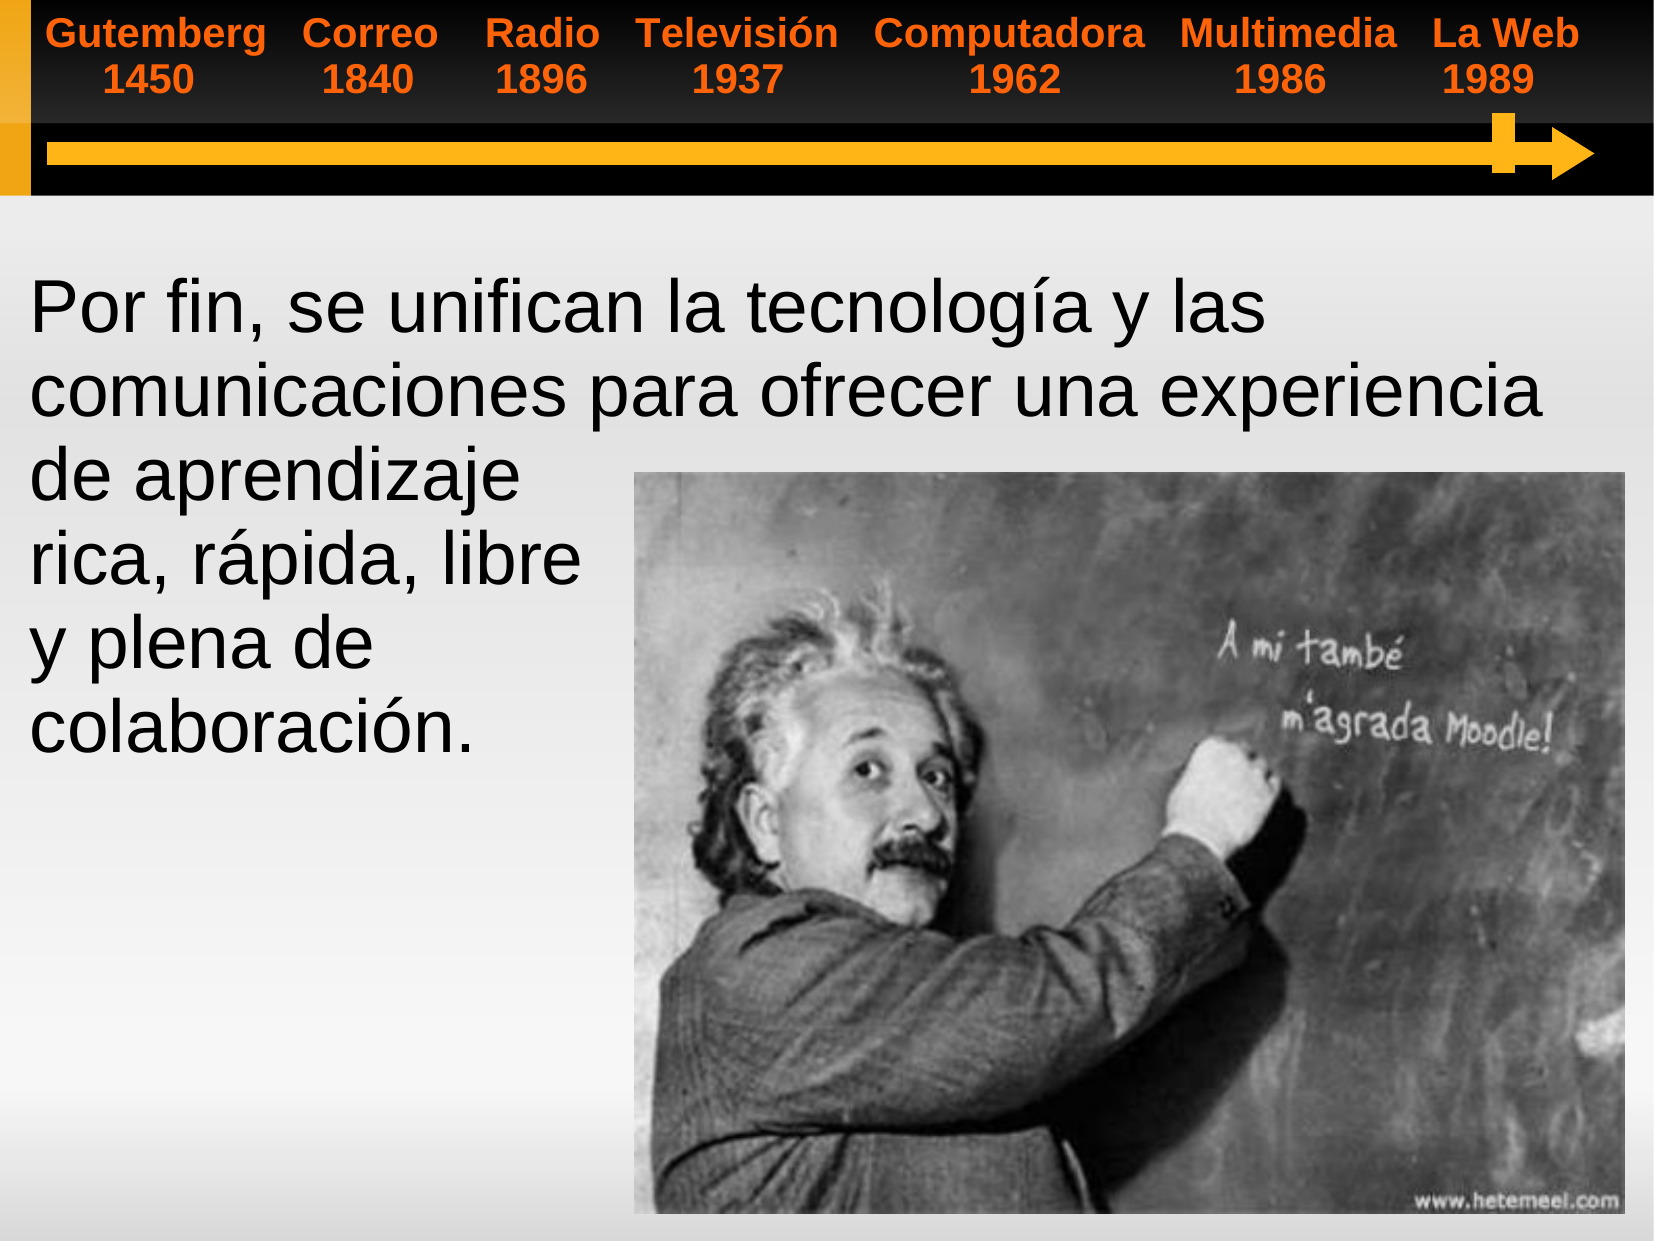

# Gutemberg Correo Radio Televisión Computadora Multimedia La Web 1450 1840 1896 1937 1962 1986 1989
Por fin, se unifican la tecnología y las comunicaciones para ofrecer una experiencia de aprendizaje
rica, rápida, libre
y plena de
colaboración.